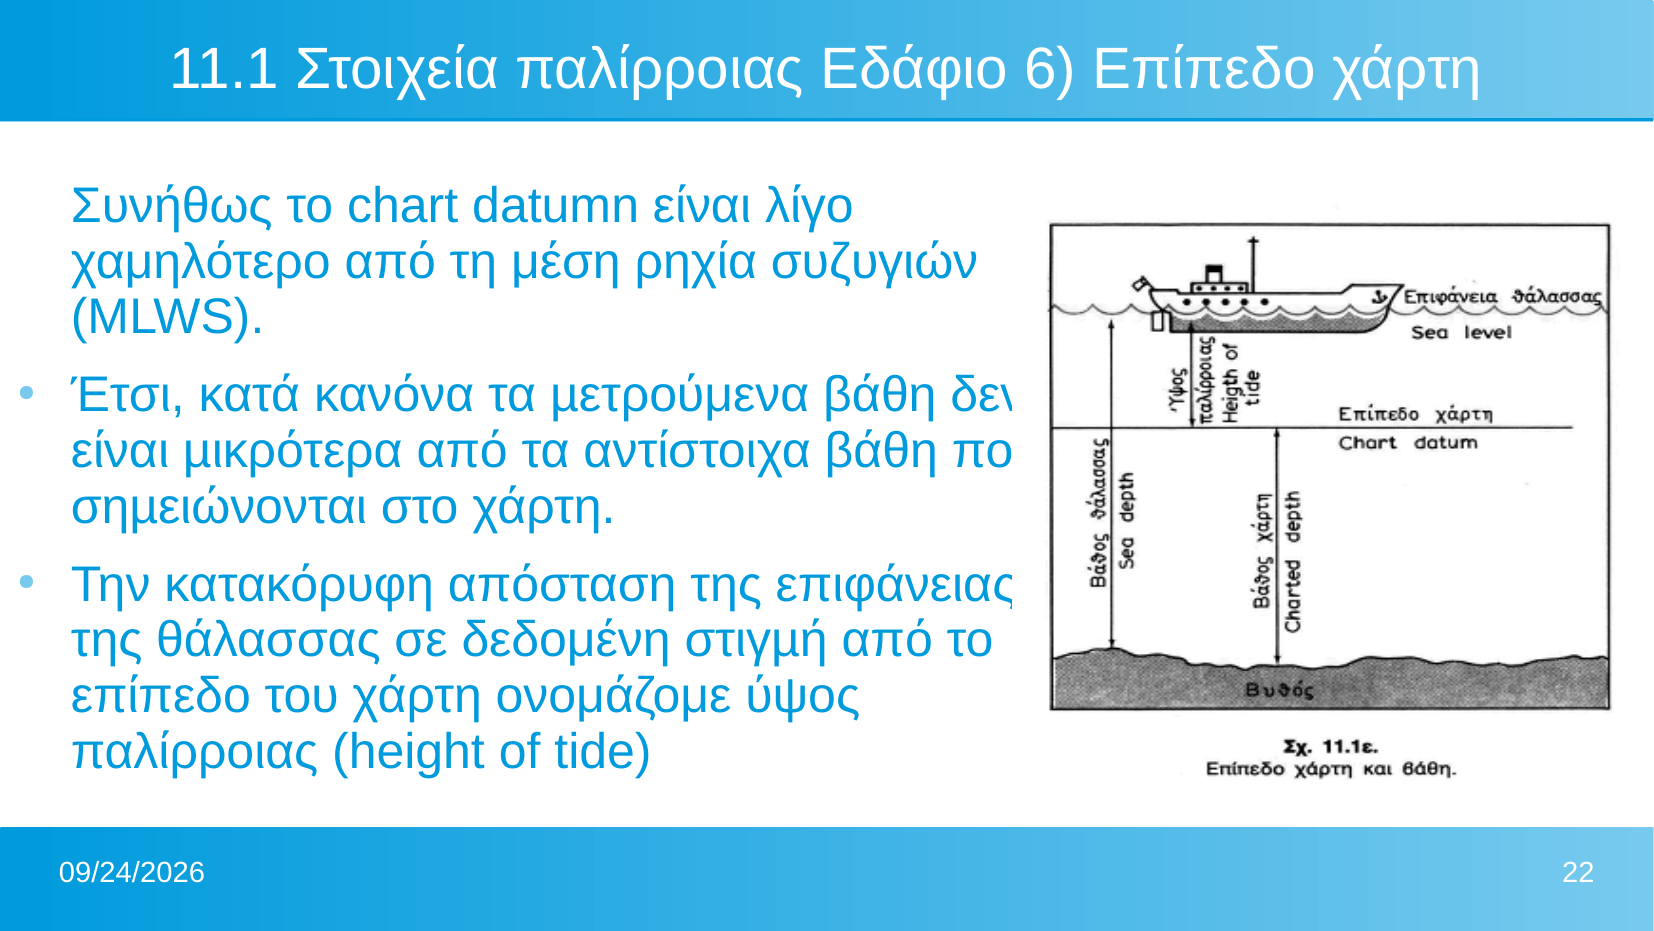

# 11.1 Στοιχεία παλίρροιας Εδάφιο 6) Επίπεδο χάρτη
Συνήθως το chart datumn είναι λίγο χαμηλότερο από τη μέση ρηχία συζυγιών (ΜLWS).
Έτσι, κατά κανόνα τα µετρούμενα βάθη δεν είναι µικρότερα από τα αντίστοιχα βάθη που σηµειώνονται στο χάρτη.
Την κατακόρυφη απόσταση της επιφάνειας της θάλασσας σε δεδομένη στιγµή από το επίπεδο του χάρτη ονομάζομε ύψος παλίρροιας (height of tide)
22